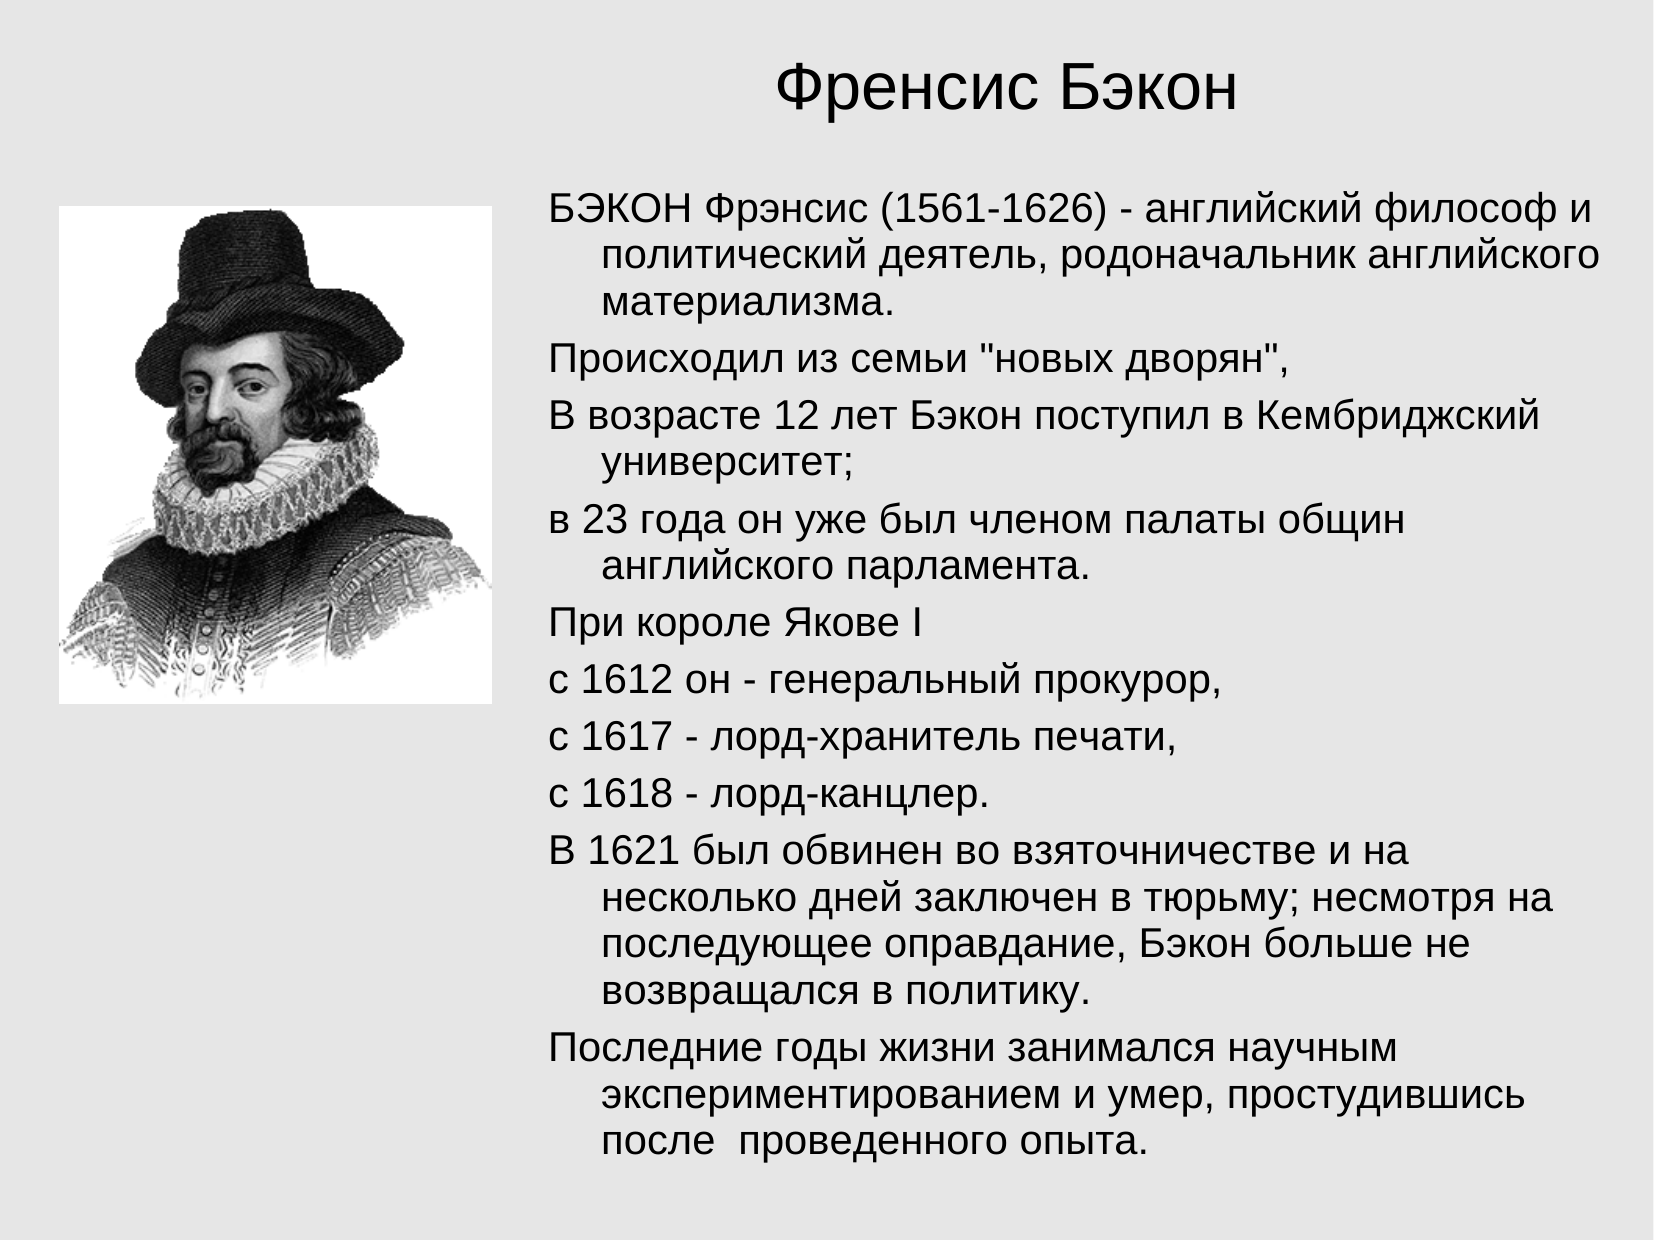

# Френсис Бэкон
БЭКОН Фрэнсис (1561-1626) - английский философ и политический деятель, родоначальник английского материализма.
Происходил из семьи "новых дворян",
В возрасте 12 лет Бэкон поступил в Кембриджский университет;
в 23 года он уже был членом палаты общин английского парламента.
При короле Якове I
с 1612 он - генеральный прокурор,
с 1617 - лорд-хранитель печати,
с 1618 - лорд-канцлер.
В 1621 был обвинен во взяточничестве и на несколько дней заключен в тюрьму; несмотря на последующее оправдание, Бэкон больше не возвращался в политику.
Последние годы жизни занимался научным экспериментированием и умер, простудившись после проведенного опыта.